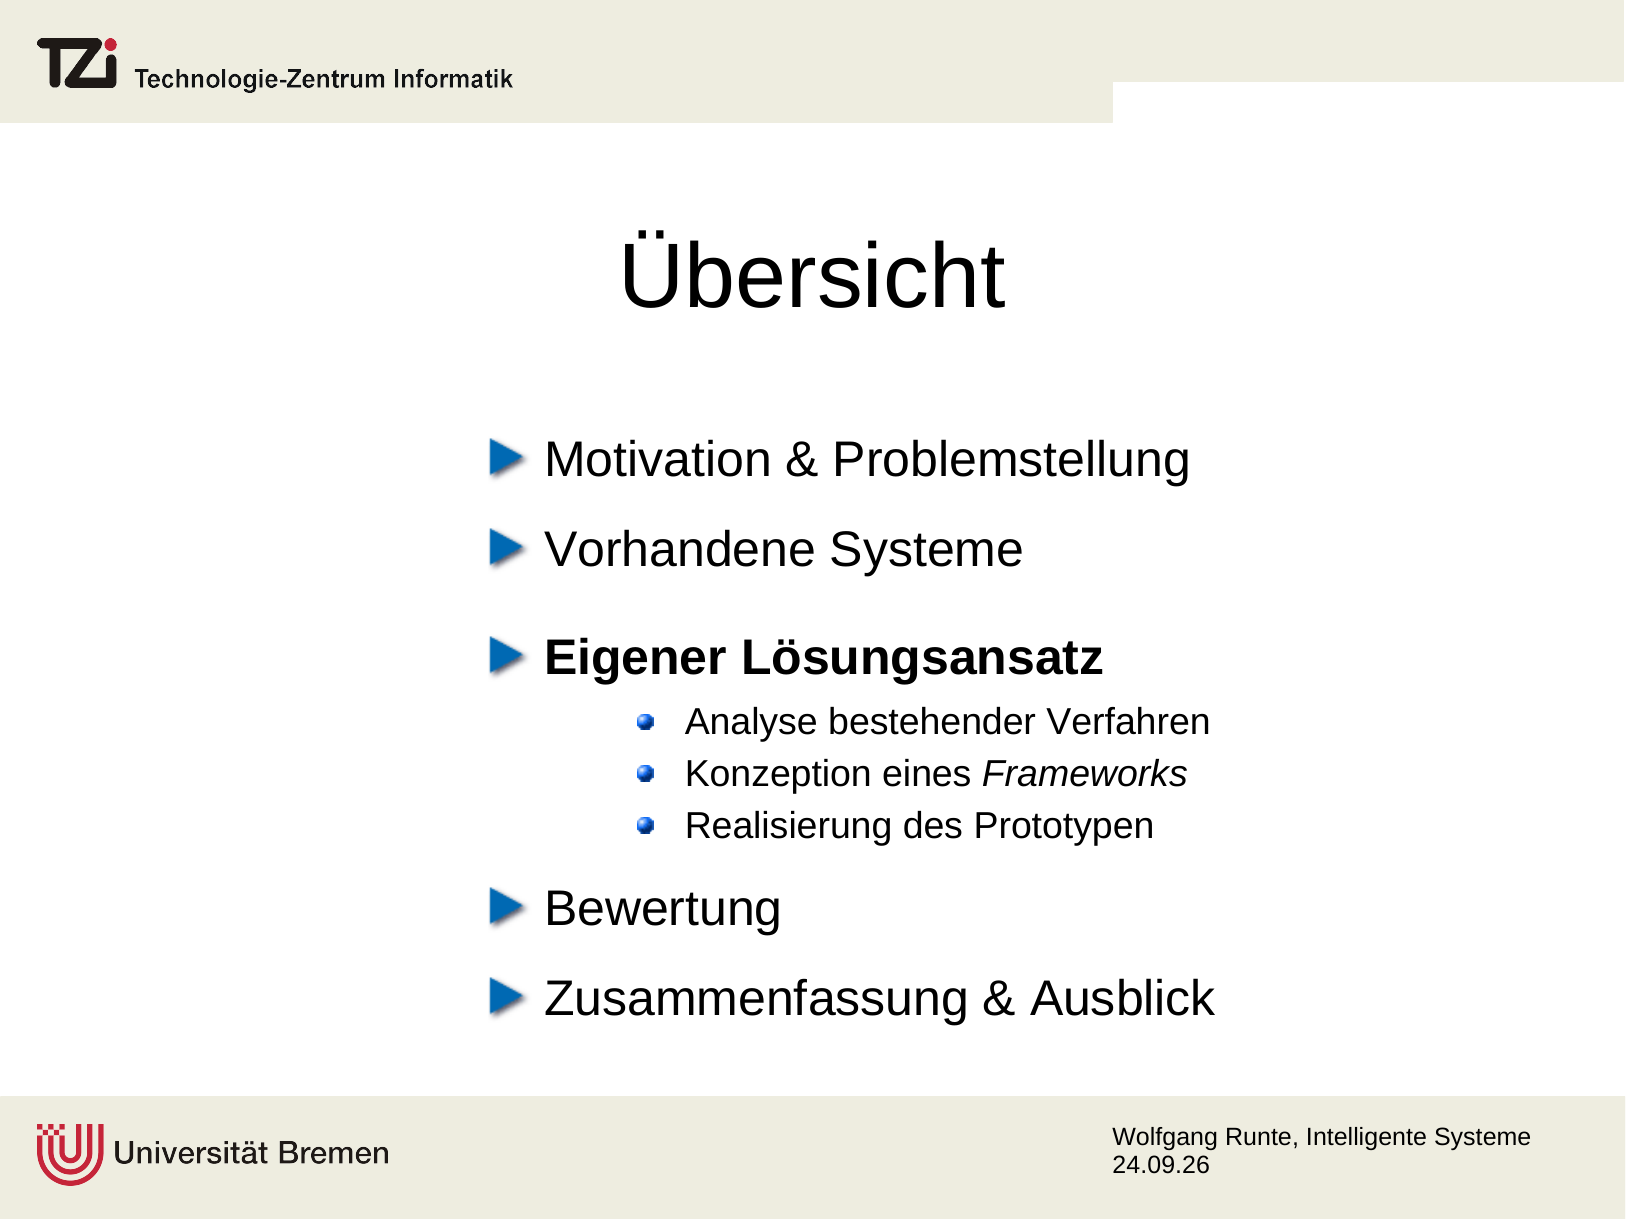

# Übersicht
Motivation & Problemstellung
Vorhandene Systeme
Eigener Lösungsansatz
Analyse bestehender Verfahren
Konzeption eines Frameworks
Realisierung des Prototypen
Bewertung
Zusammenfassung & Ausblick